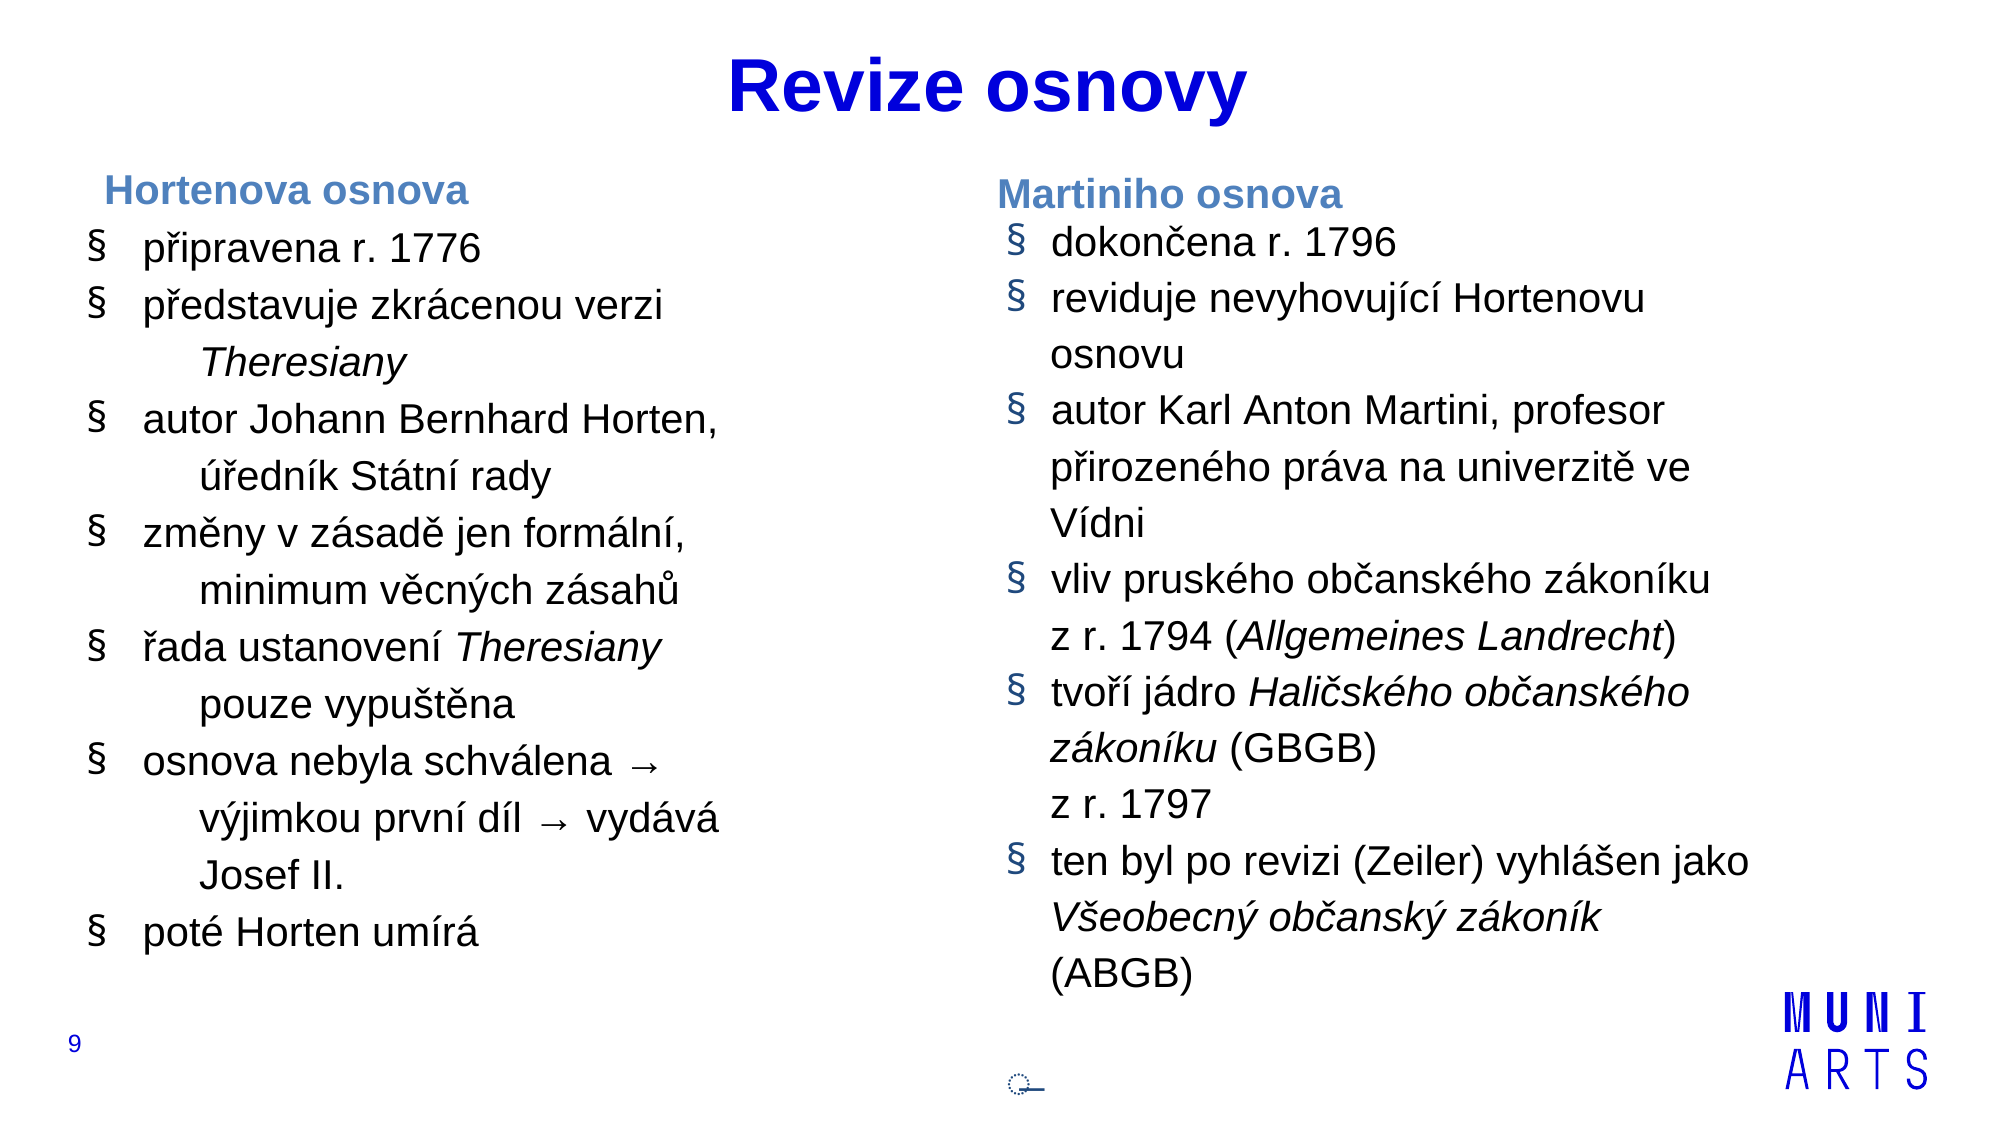

# Revize osnovy
Hortenova osnova
připravena r. 1776
představuje zkrácenou verzi Theresiany
autor Johann Bernhard Horten, úředník Státní rady
změny v zásadě jen formální, minimum věcných zásahů
řada ustanovení Theresiany pouze vypuštěna
osnova nebyla schválena → výjimkou první díl → vydává Josef II.
poté Horten umírá
Martiniho osnova
 dokončena r. 1796
 reviduje nevyhovující Hortenovu osnovu
 autor Karl Anton Martini, profesor přirozeného práva na univerzitě ve Vídni
 vliv pruského občanského zákoníku
z r. 1794 (Allgemeines Landrecht)
 tvoří jádro Haličského občanského zákoníku (GBGB)
z r. 1797
 ten byl po revizi (Zeiler) vyhlášen jako Všeobecný občanský zákoník (ABGB)